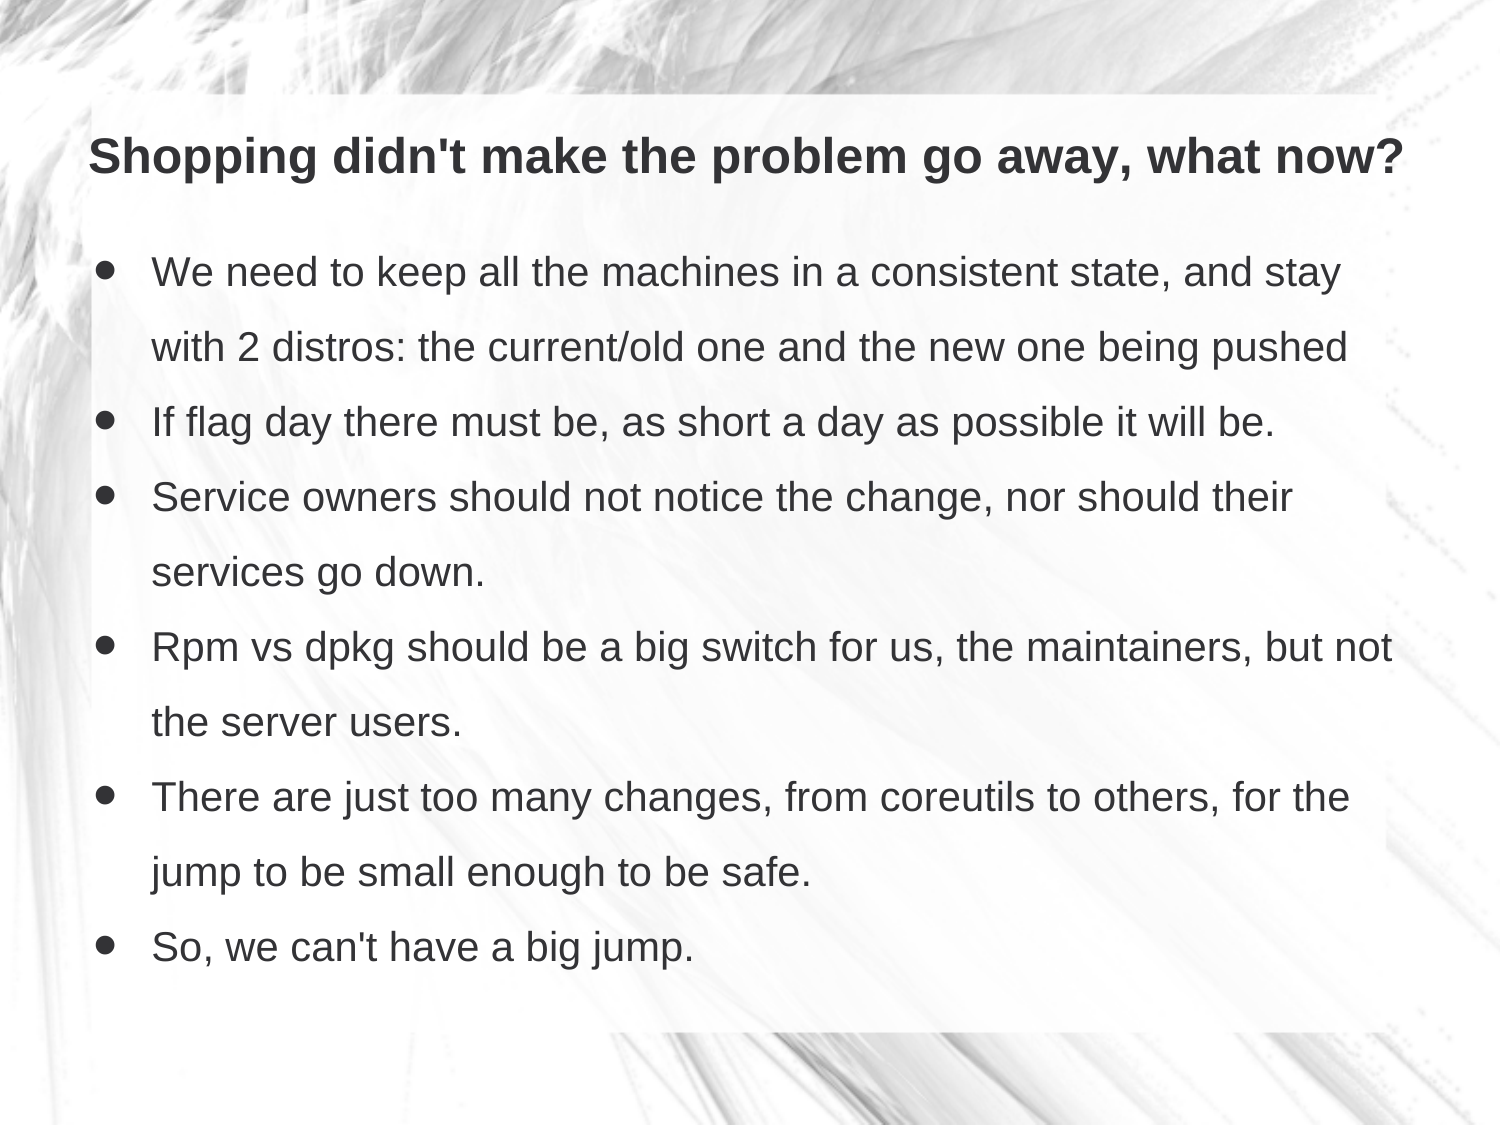

# Shopping didn't make the problem go away, what now?
We need to keep all the machines in a consistent state, and stay with 2 distros: the current/old one and the new one being pushed
If flag day there must be, as short a day as possible it will be.
Service owners should not notice the change, nor should their services go down.
Rpm vs dpkg should be a big switch for us, the maintainers, but not the server users.
There are just too many changes, from coreutils to others, for the jump to be small enough to be safe.
So, we can't have a big jump.